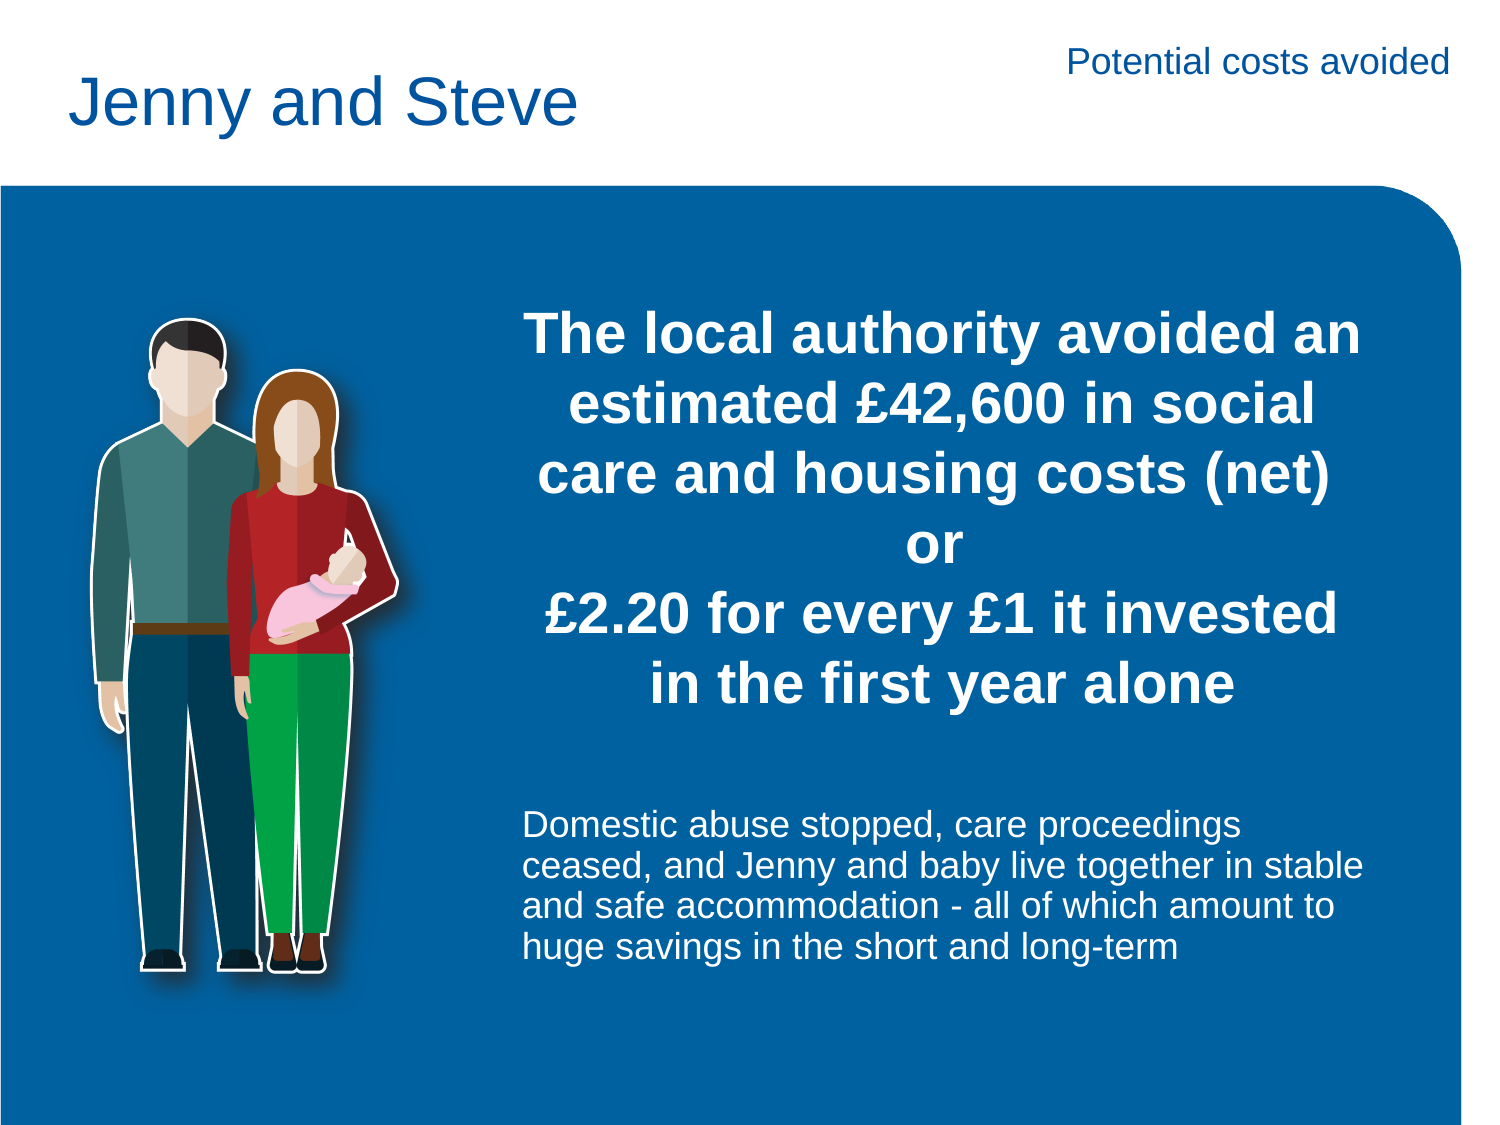

Potential costs avoided
# Jenny and Steve
The local authority avoided an estimated £42,600 in social care and housing costs (net) ​
or ​
£2.20 for every £1 it invested
in the first year alone
Domestic abuse stopped, care proceedings ceased, and Jenny and baby live together in stable and safe accommodation - all of which amount to huge savings in the short and long-term